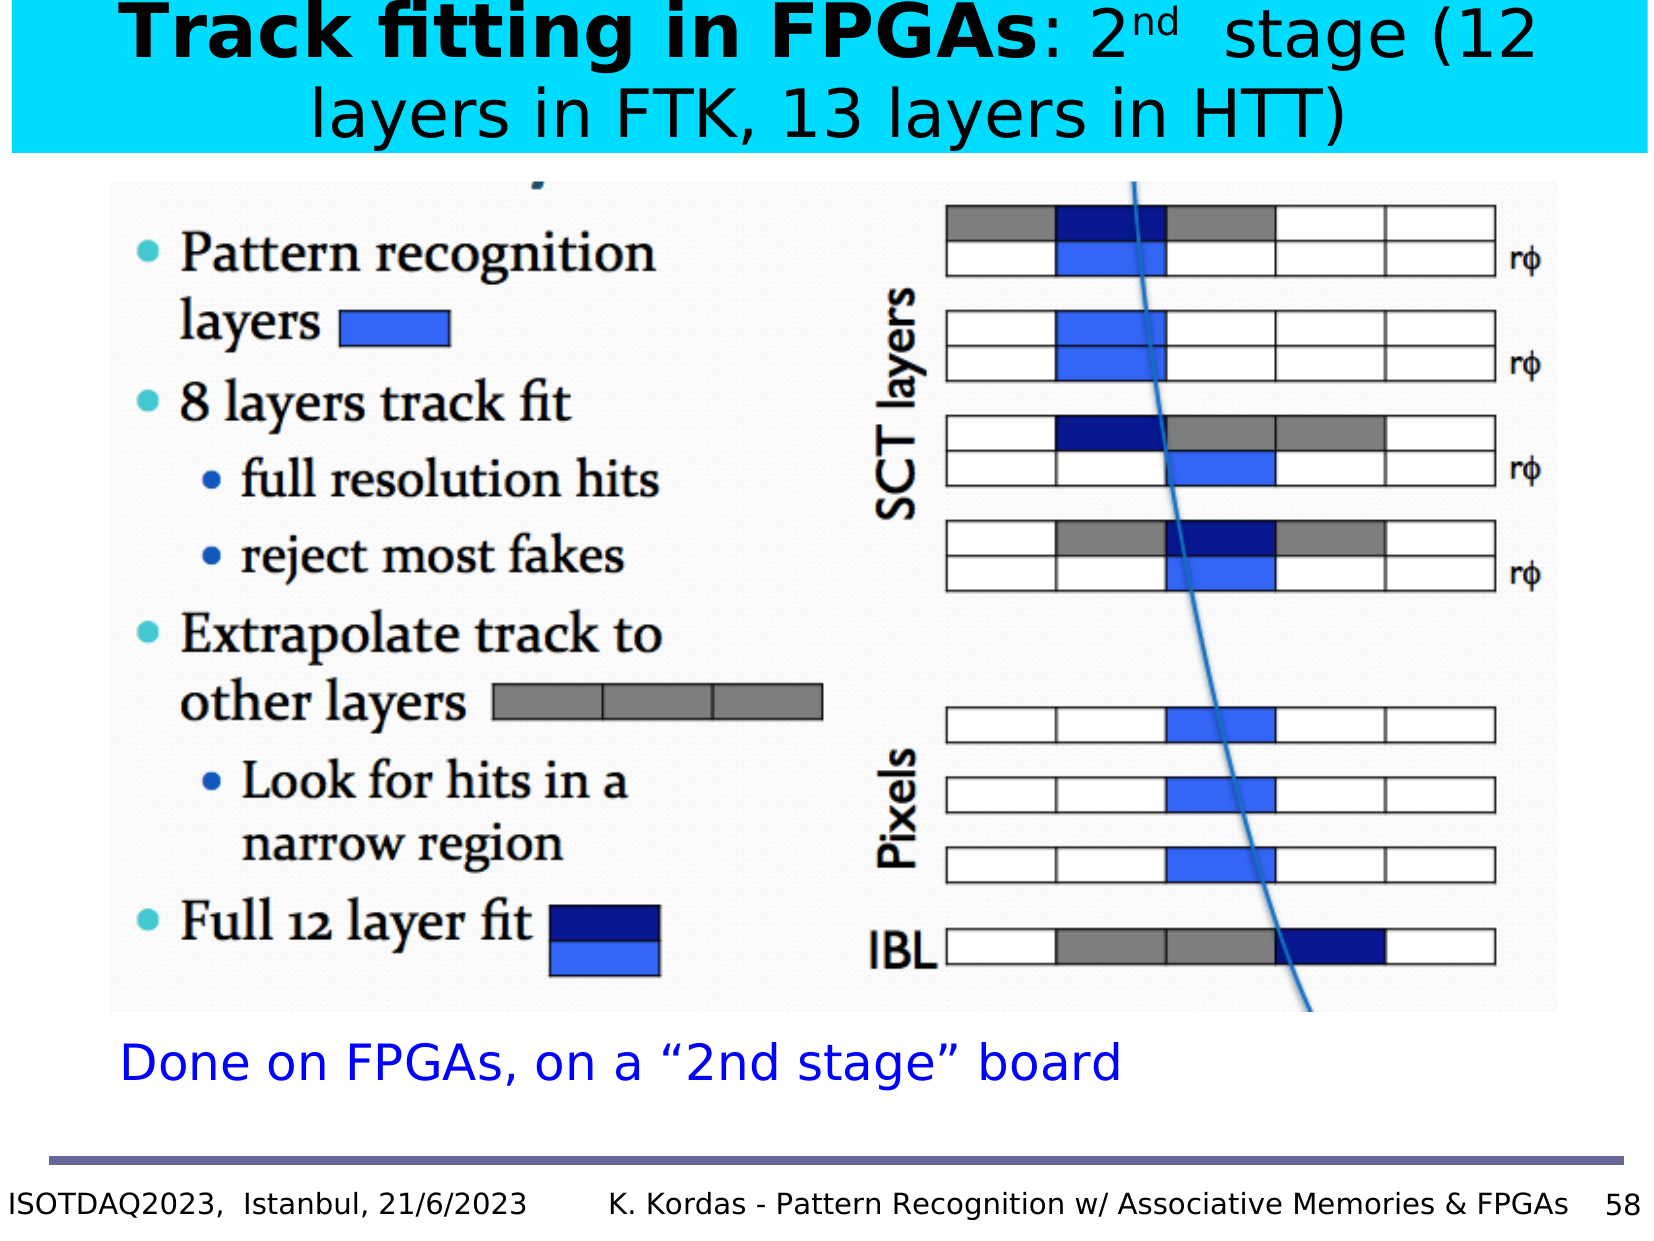

# Track fitting in FPGAs: 2nd stage (12 layers in FTK, 13 layers in HTT)
Done on FPGAs, on a “2nd stage” board
ISOTDAQ2023, Istanbul, 21/6/2023
K. Kordas - Pattern Recognition w/ Associative Memories & FPGAs
58